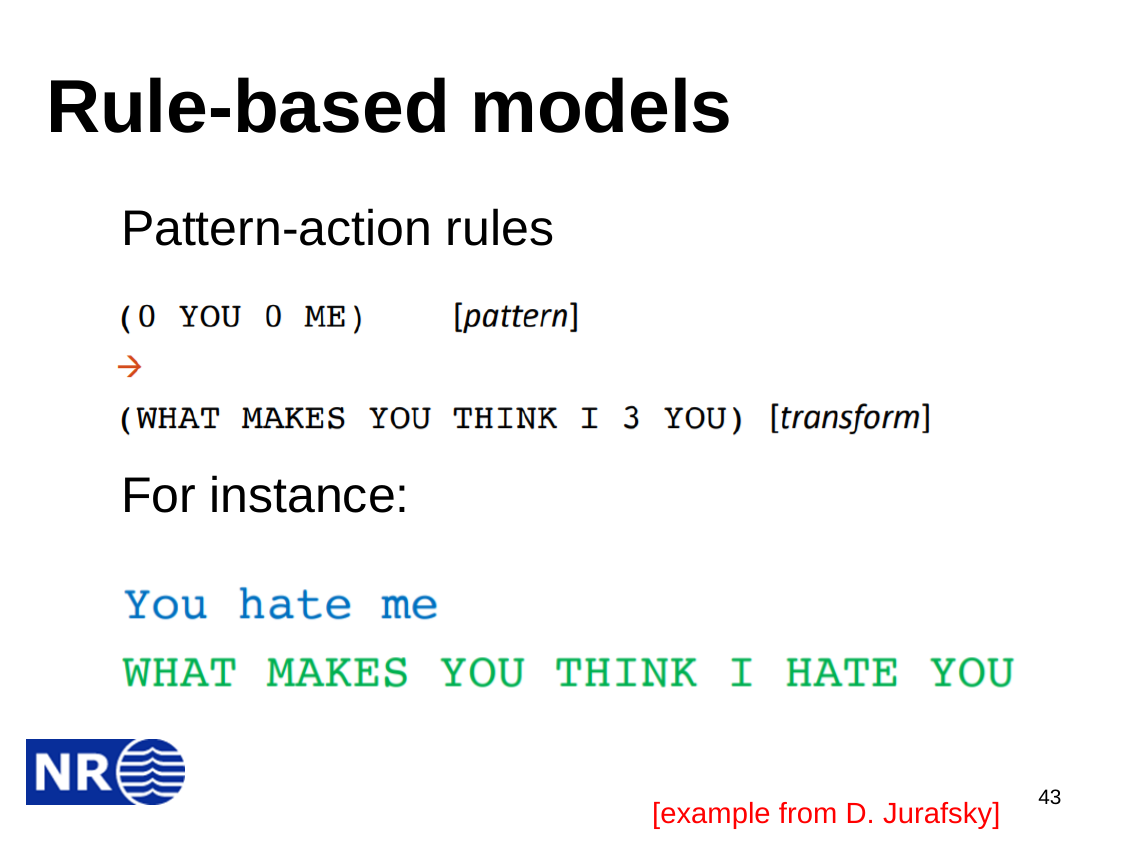

# Rule-based models
Pattern-action rules
For instance:
[example from D. Jurafsky]